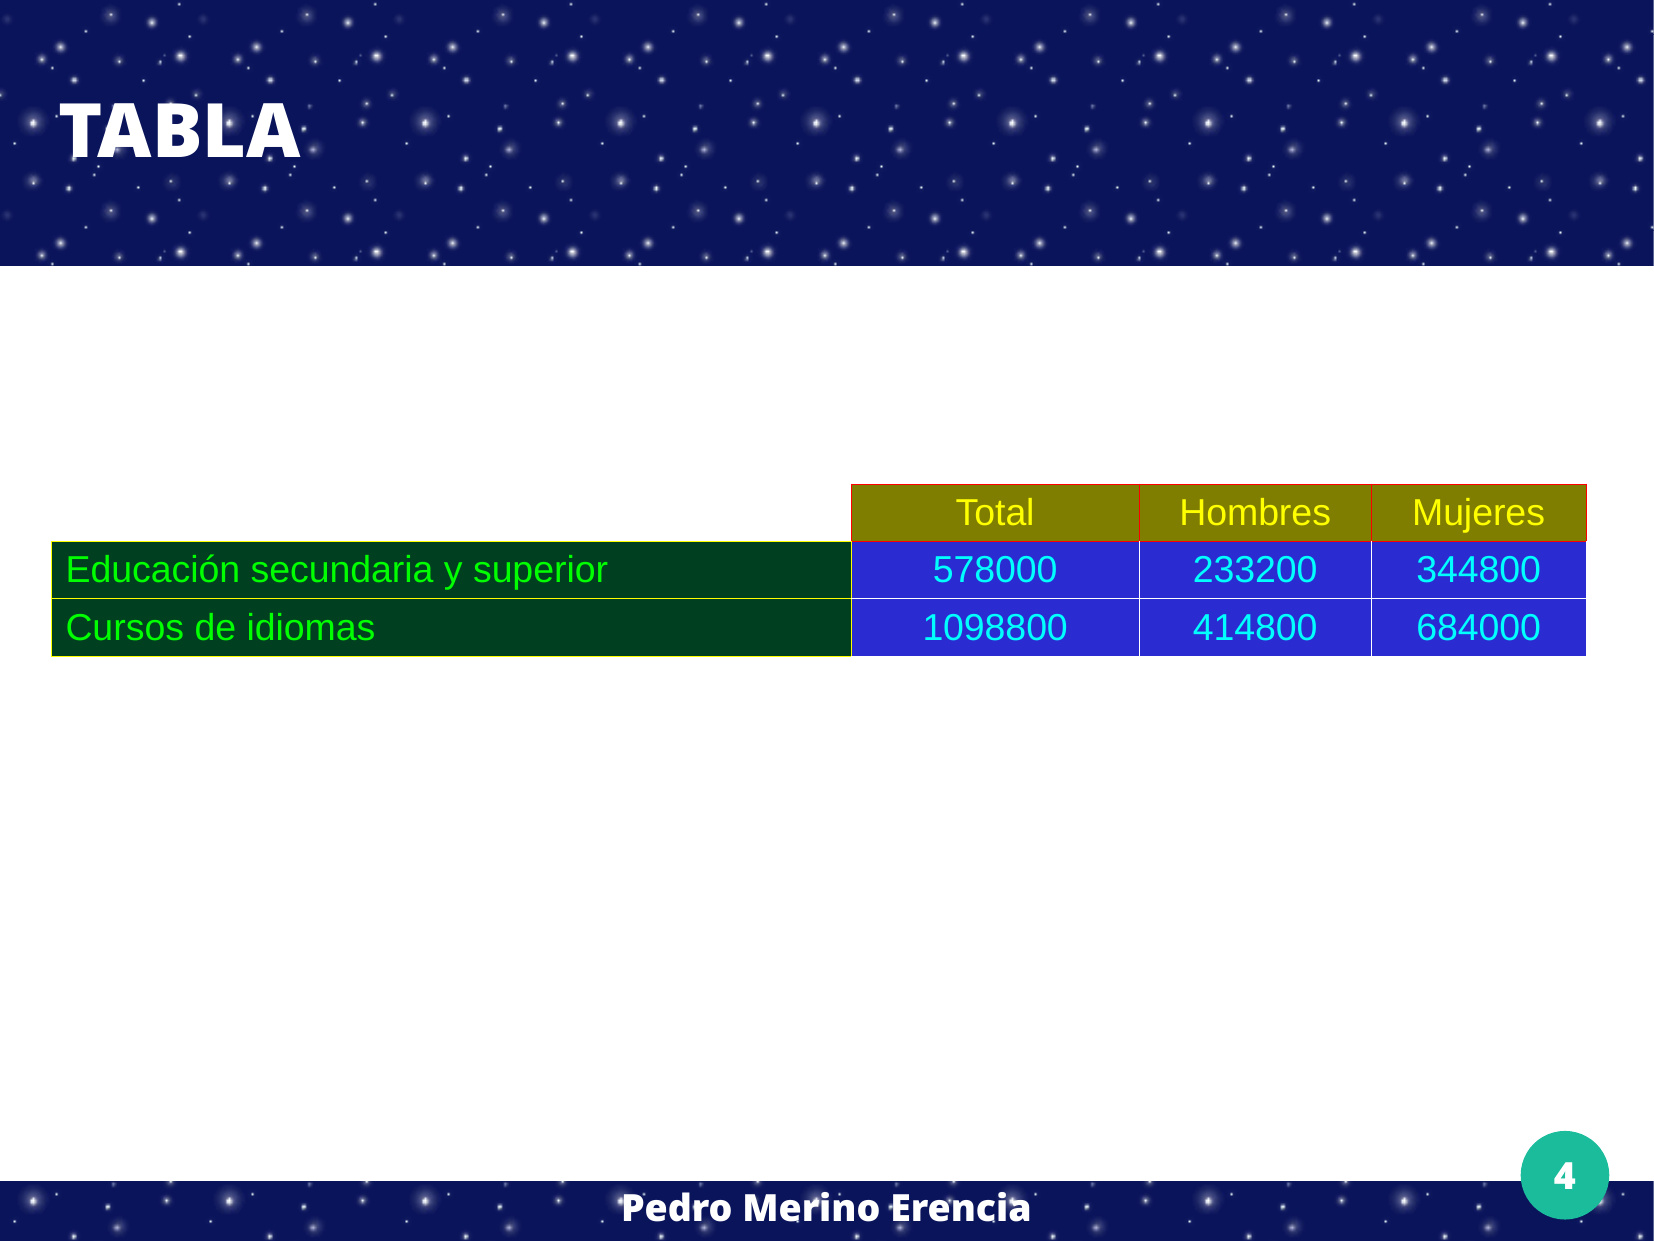

# TABLA
| | Total | Hombres | Mujeres |
| --- | --- | --- | --- |
| Educación secundaria y superior | 578000 | 233200 | 344800 |
| Cursos de idiomas | 1098800 | 414800 | 684000 |
4
Pedro Merino Erencia